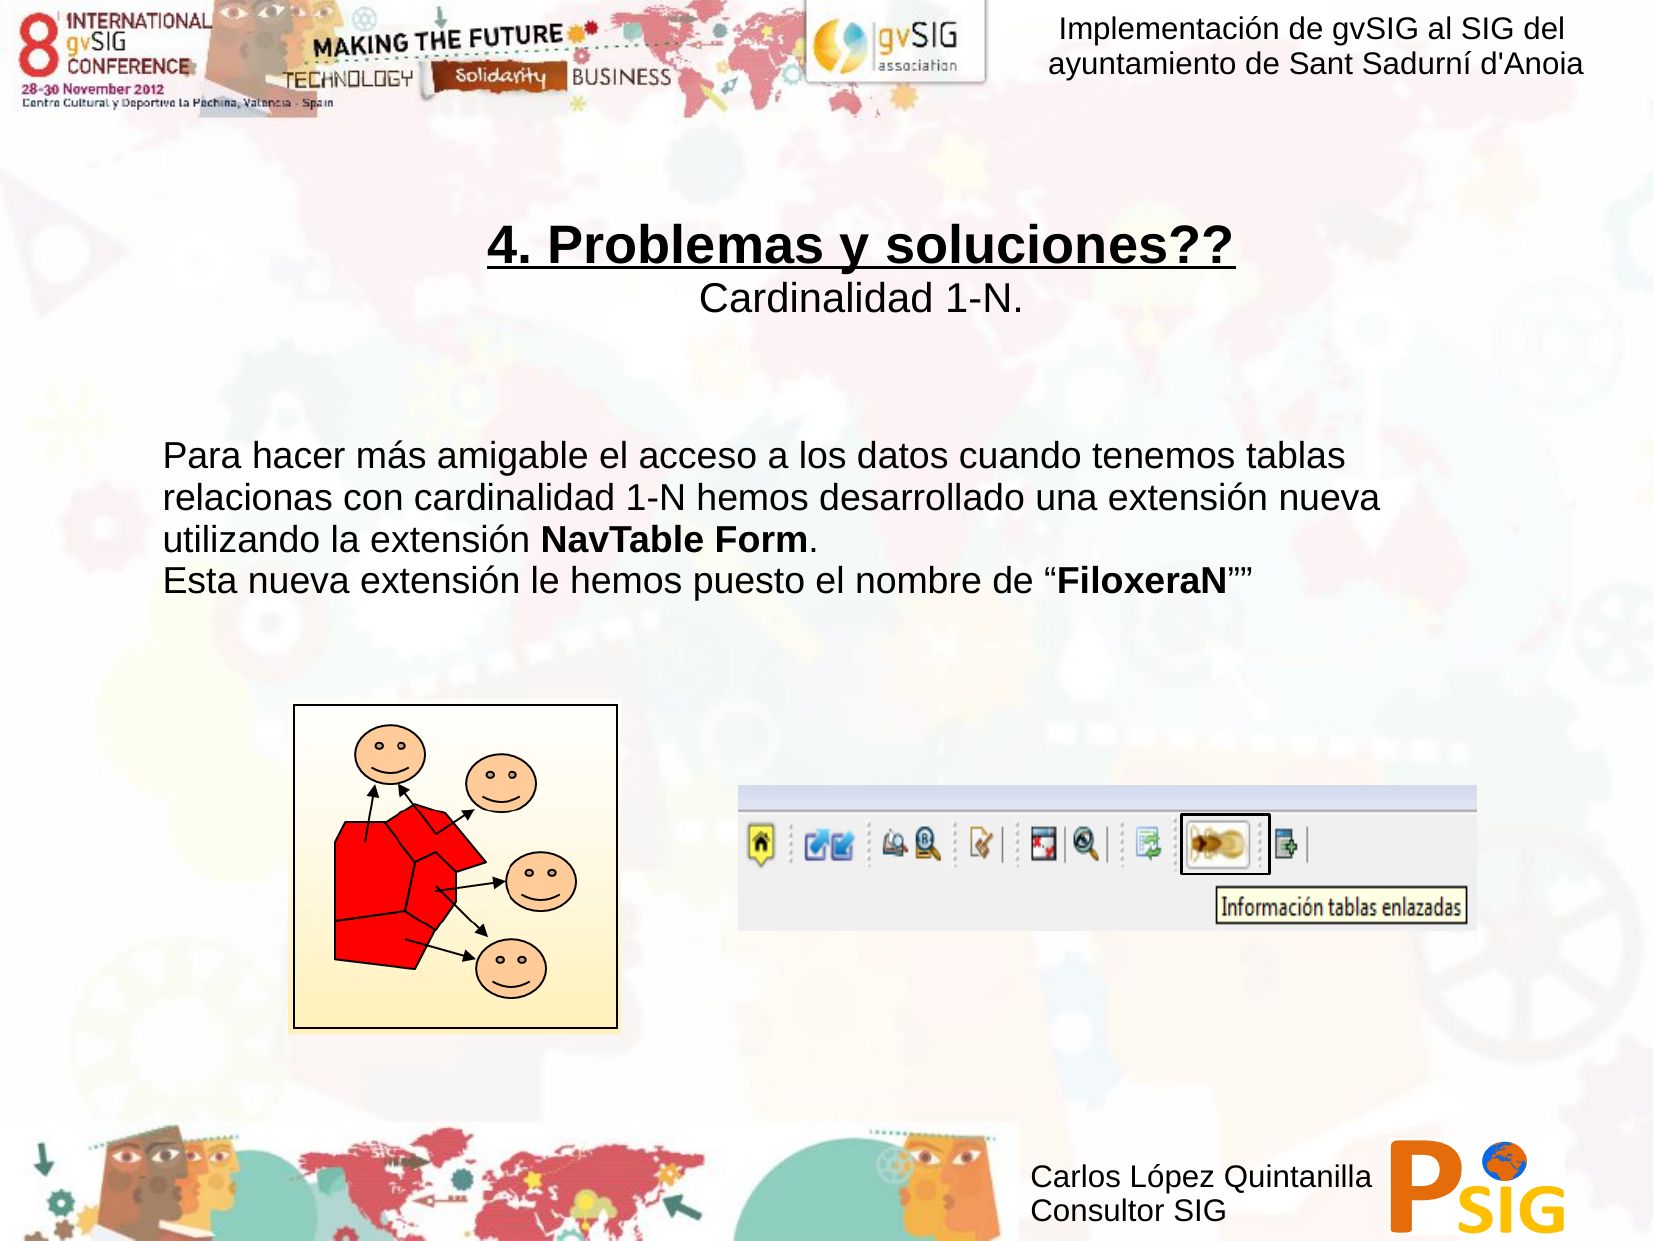

4. Problemas y soluciones??
Cardinalidad 1-N.
Para hacer más amigable el acceso a los datos cuando tenemos tablas
relacionas con cardinalidad 1-N hemos desarrollado una extensión nueva
utilizando la extensión NavTable Form.
Esta nueva extensión le hemos puesto el nombre de “FiloxeraN””